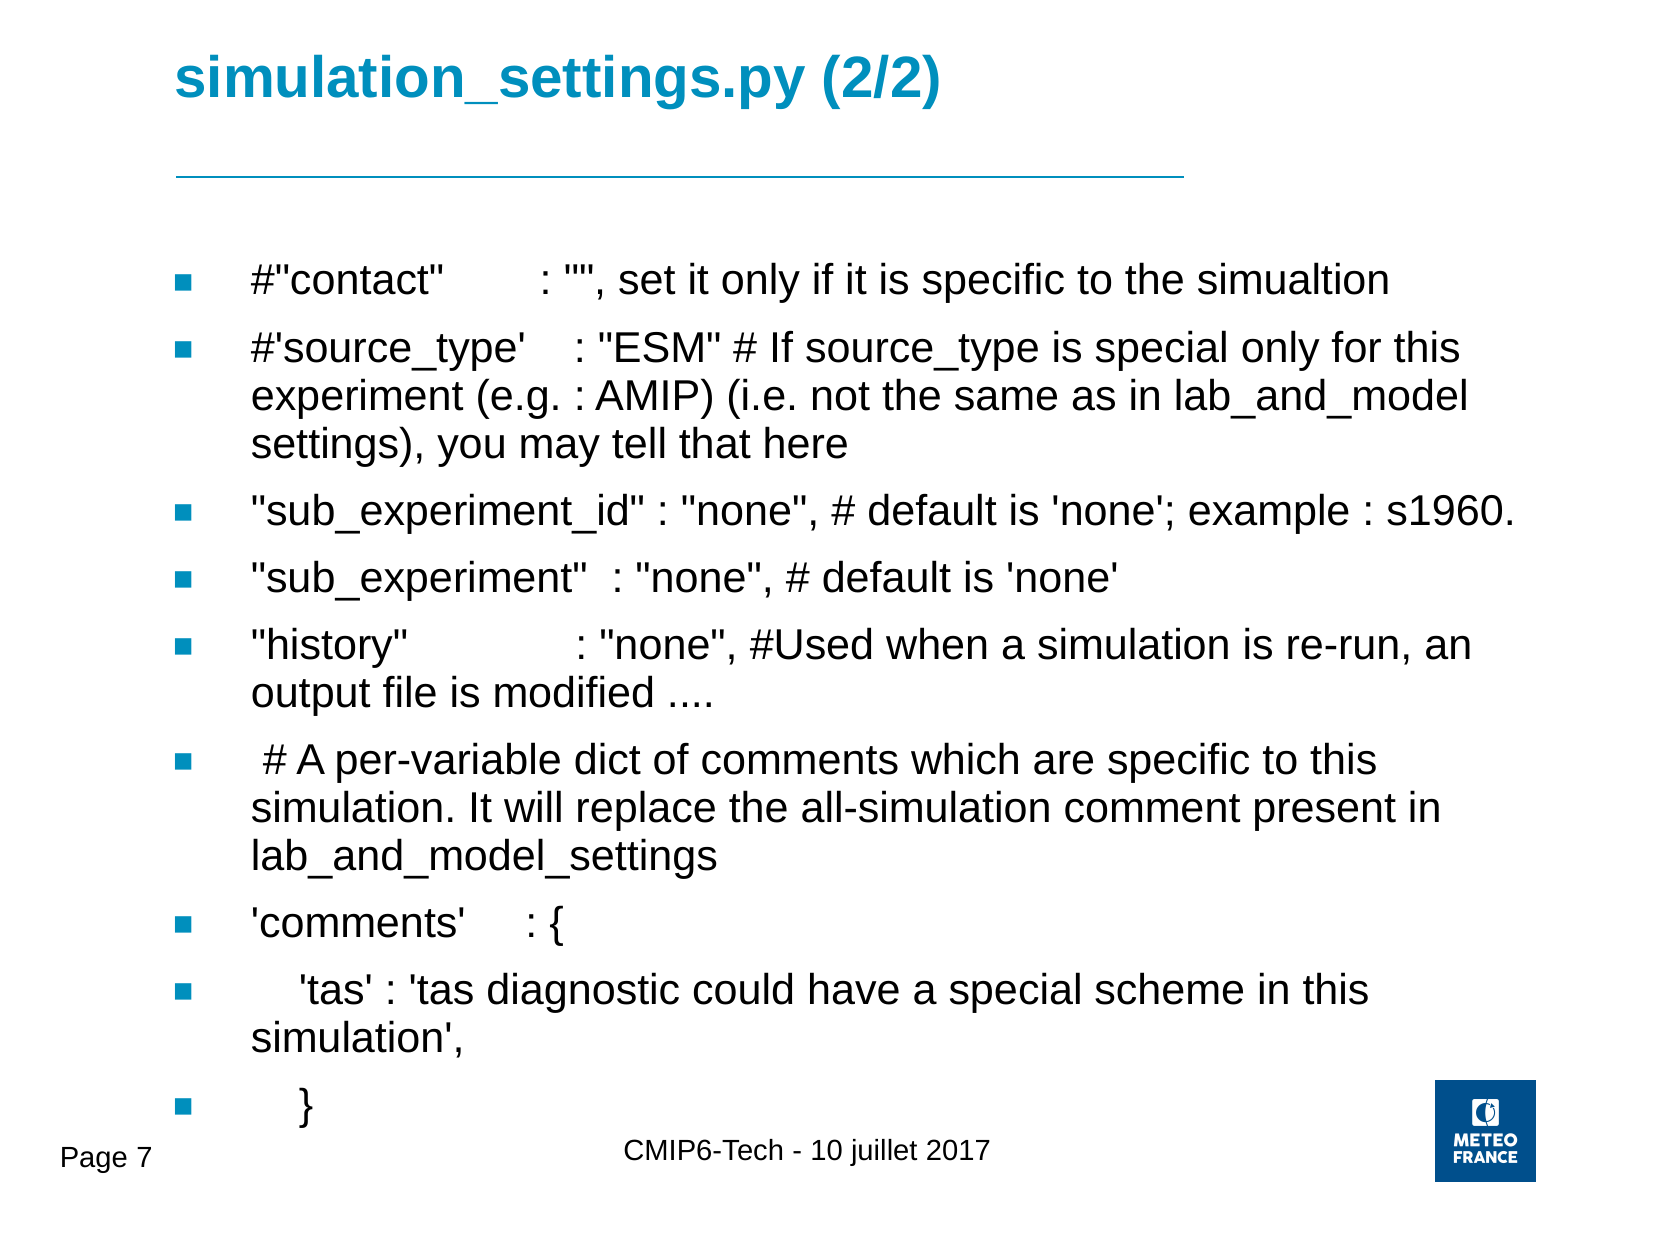

# simulation_settings.py (2/2)
#"contact" : "", set it only if it is specific to the simualtion
#'source_type' : "ESM" # If source_type is special only for this experiment (e.g. : AMIP) (i.e. not the same as in lab_and_model settings), you may tell that here
"sub_experiment_id" : "none", # default is 'none'; example : s1960.
"sub_experiment" : "none", # default is 'none'
"history" : "none", #Used when a simulation is re-run, an output file is modified ....
 # A per-variable dict of comments which are specific to this simulation. It will replace the all-simulation comment present in lab_and_model_settings
'comments' : {
 'tas' : 'tas diagnostic could have a special scheme in this simulation',
 }
CMIP6-Tech - 10 juillet 2017
7